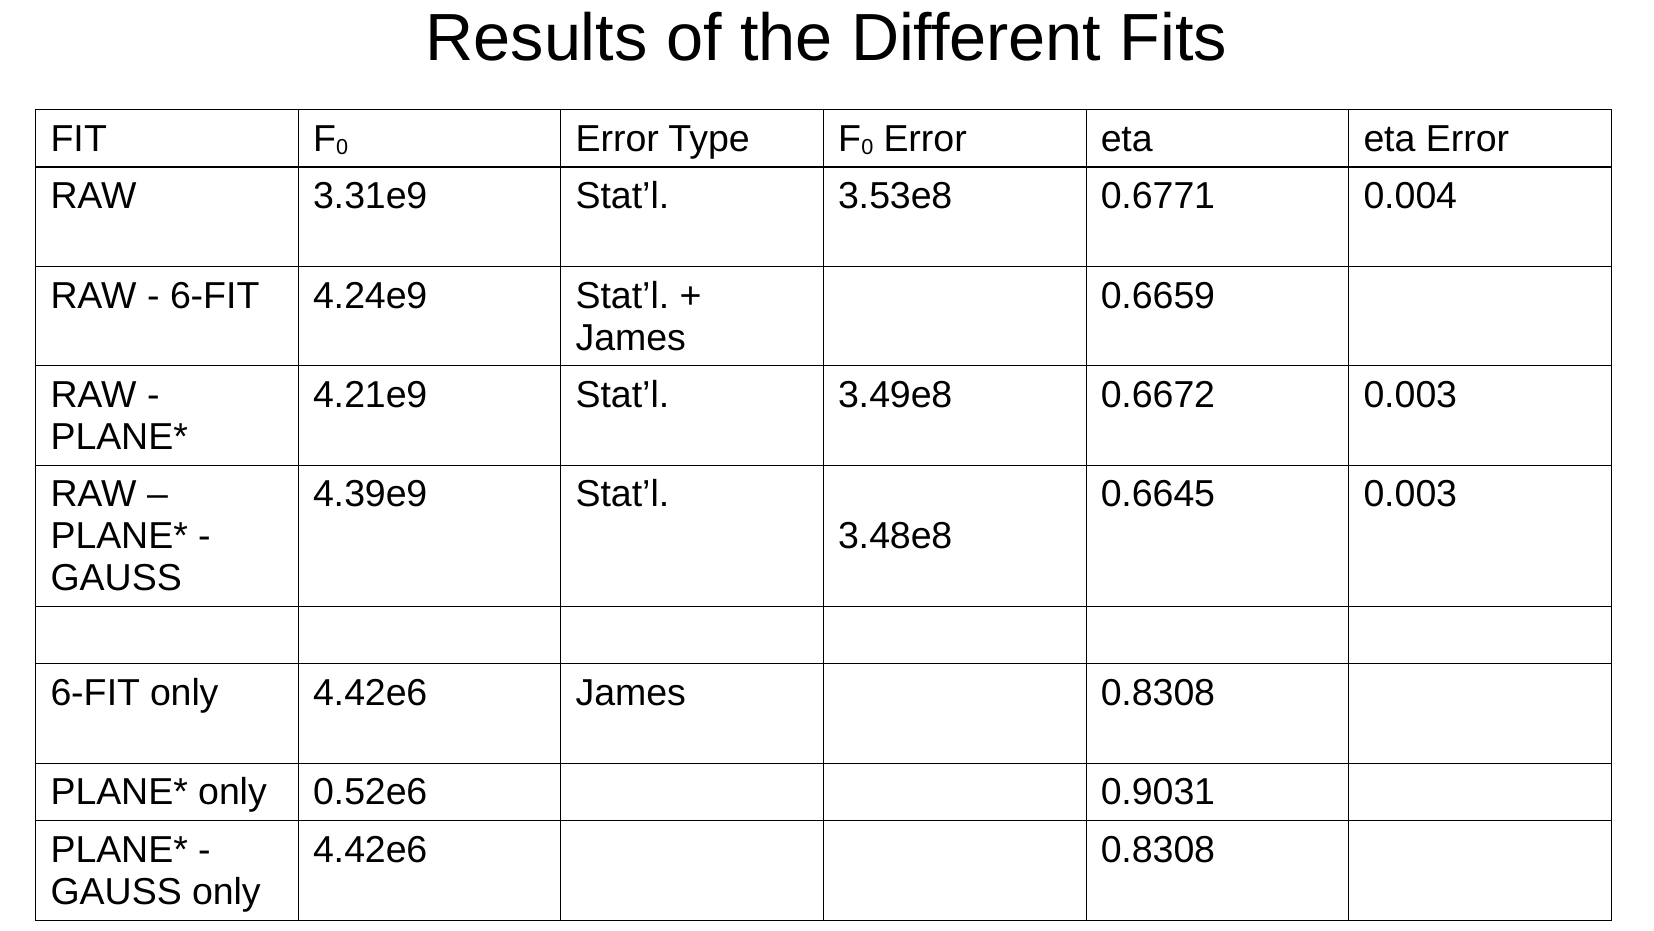

# Results of the Different Fits
| FIT | F0 | Error Type | F0 Error | eta | eta Error |
| --- | --- | --- | --- | --- | --- |
| RAW | 3.31e9 | Stat’l. | 3.53e8 | 0.6771 | 0.004 |
| RAW - 6-FIT | 4.24e9 | Stat’l. + James | | 0.6659 | |
| RAW - PLANE\* | 4.21e9 | Stat’l. | 3.49e8 | 0.6672 | 0.003 |
| RAW – PLANE\* - GAUSS | 4.39e9 | Stat’l. | 3.48e8 | 0.6645 | 0.003 |
| | | | | | |
| 6-FIT only | 4.42e6 | James | | 0.8308 | |
| PLANE\* only | 0.52e6 | | | 0.9031 | |
| PLANE\* - GAUSS only | 4.42e6 | | | 0.8308 | |